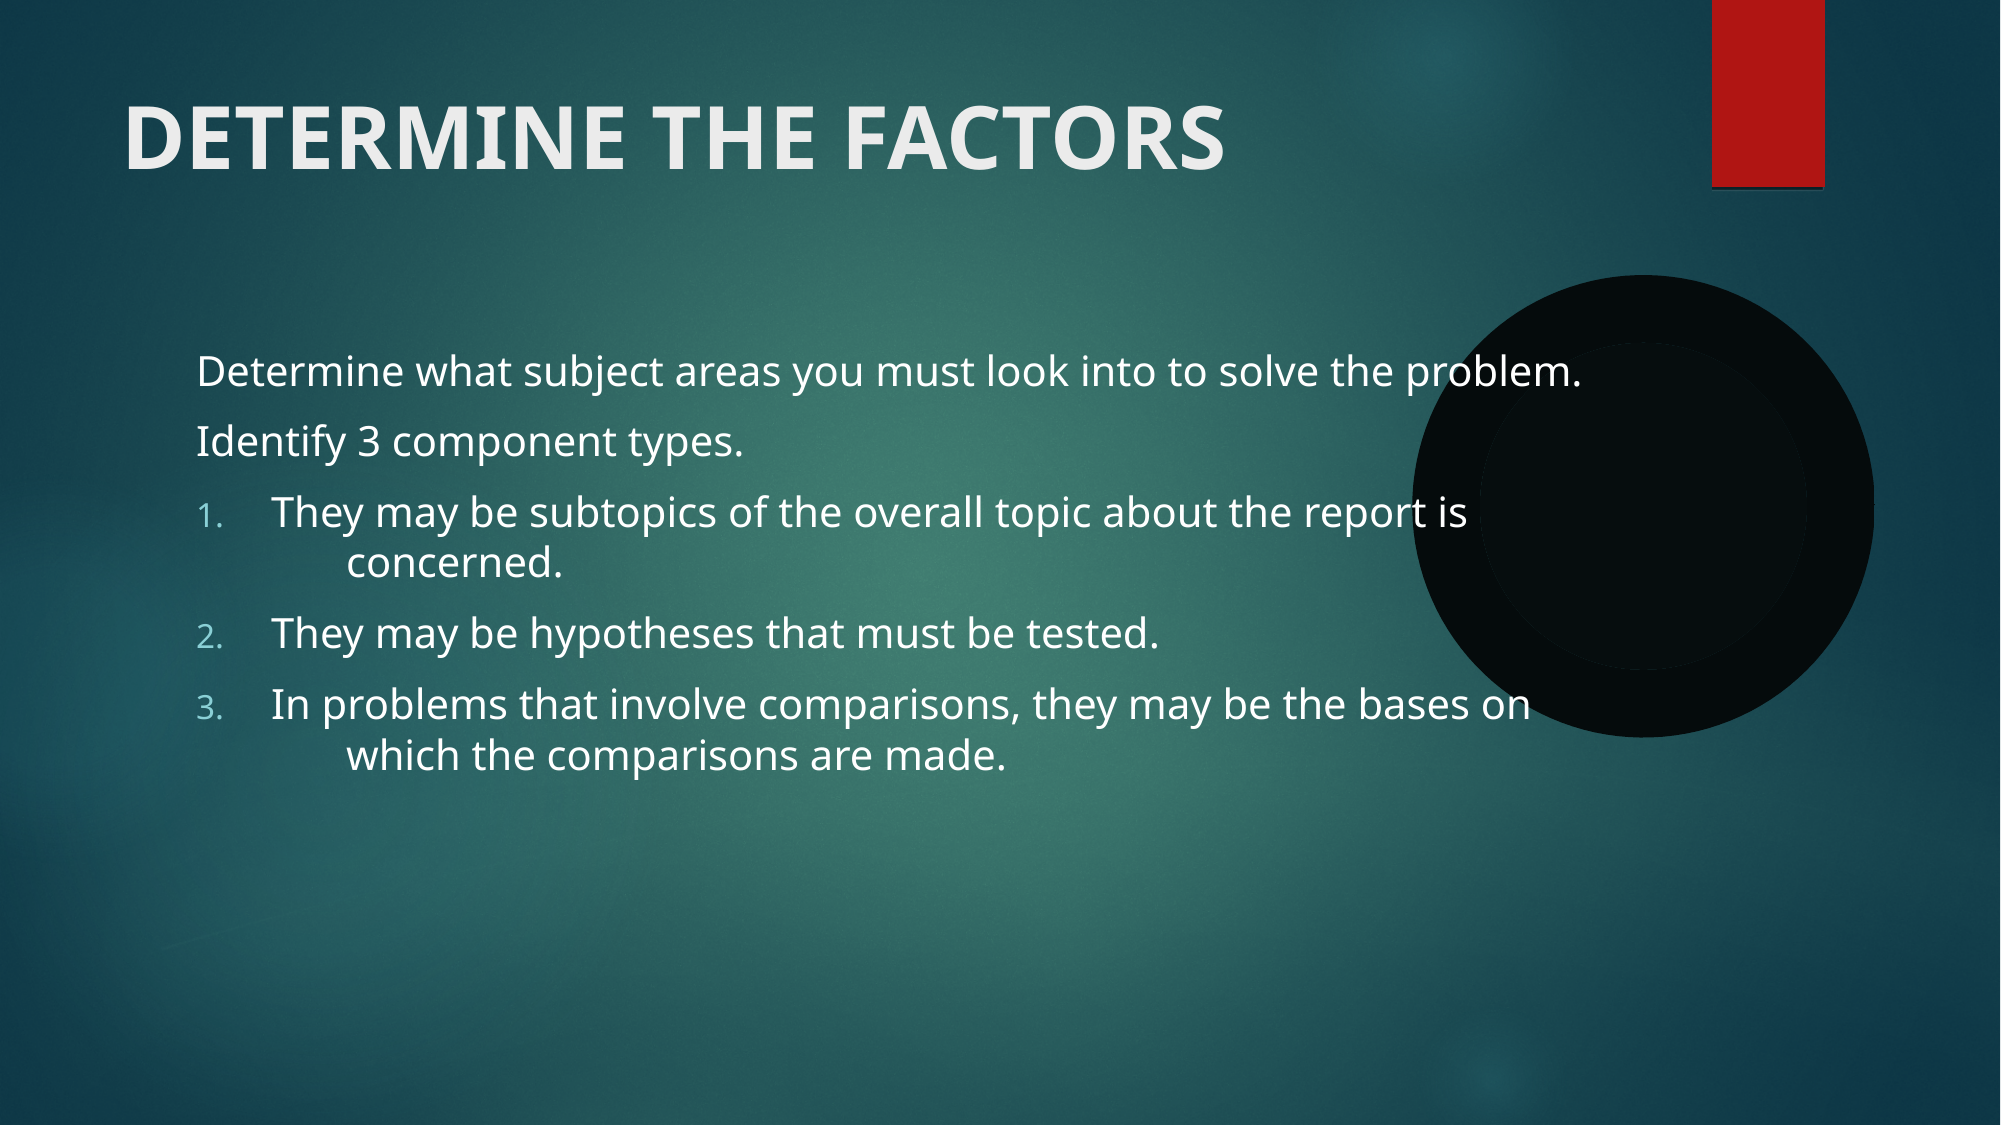

# DETERMINE THE FACTORS
Determine what subject areas you must look into to solve the problem.
Identify 3 component types.
They may be subtopics of the overall topic about the report is concerned.
They may be hypotheses that must be tested.
In problems that involve comparisons, they may be the bases on which the comparisons are made.